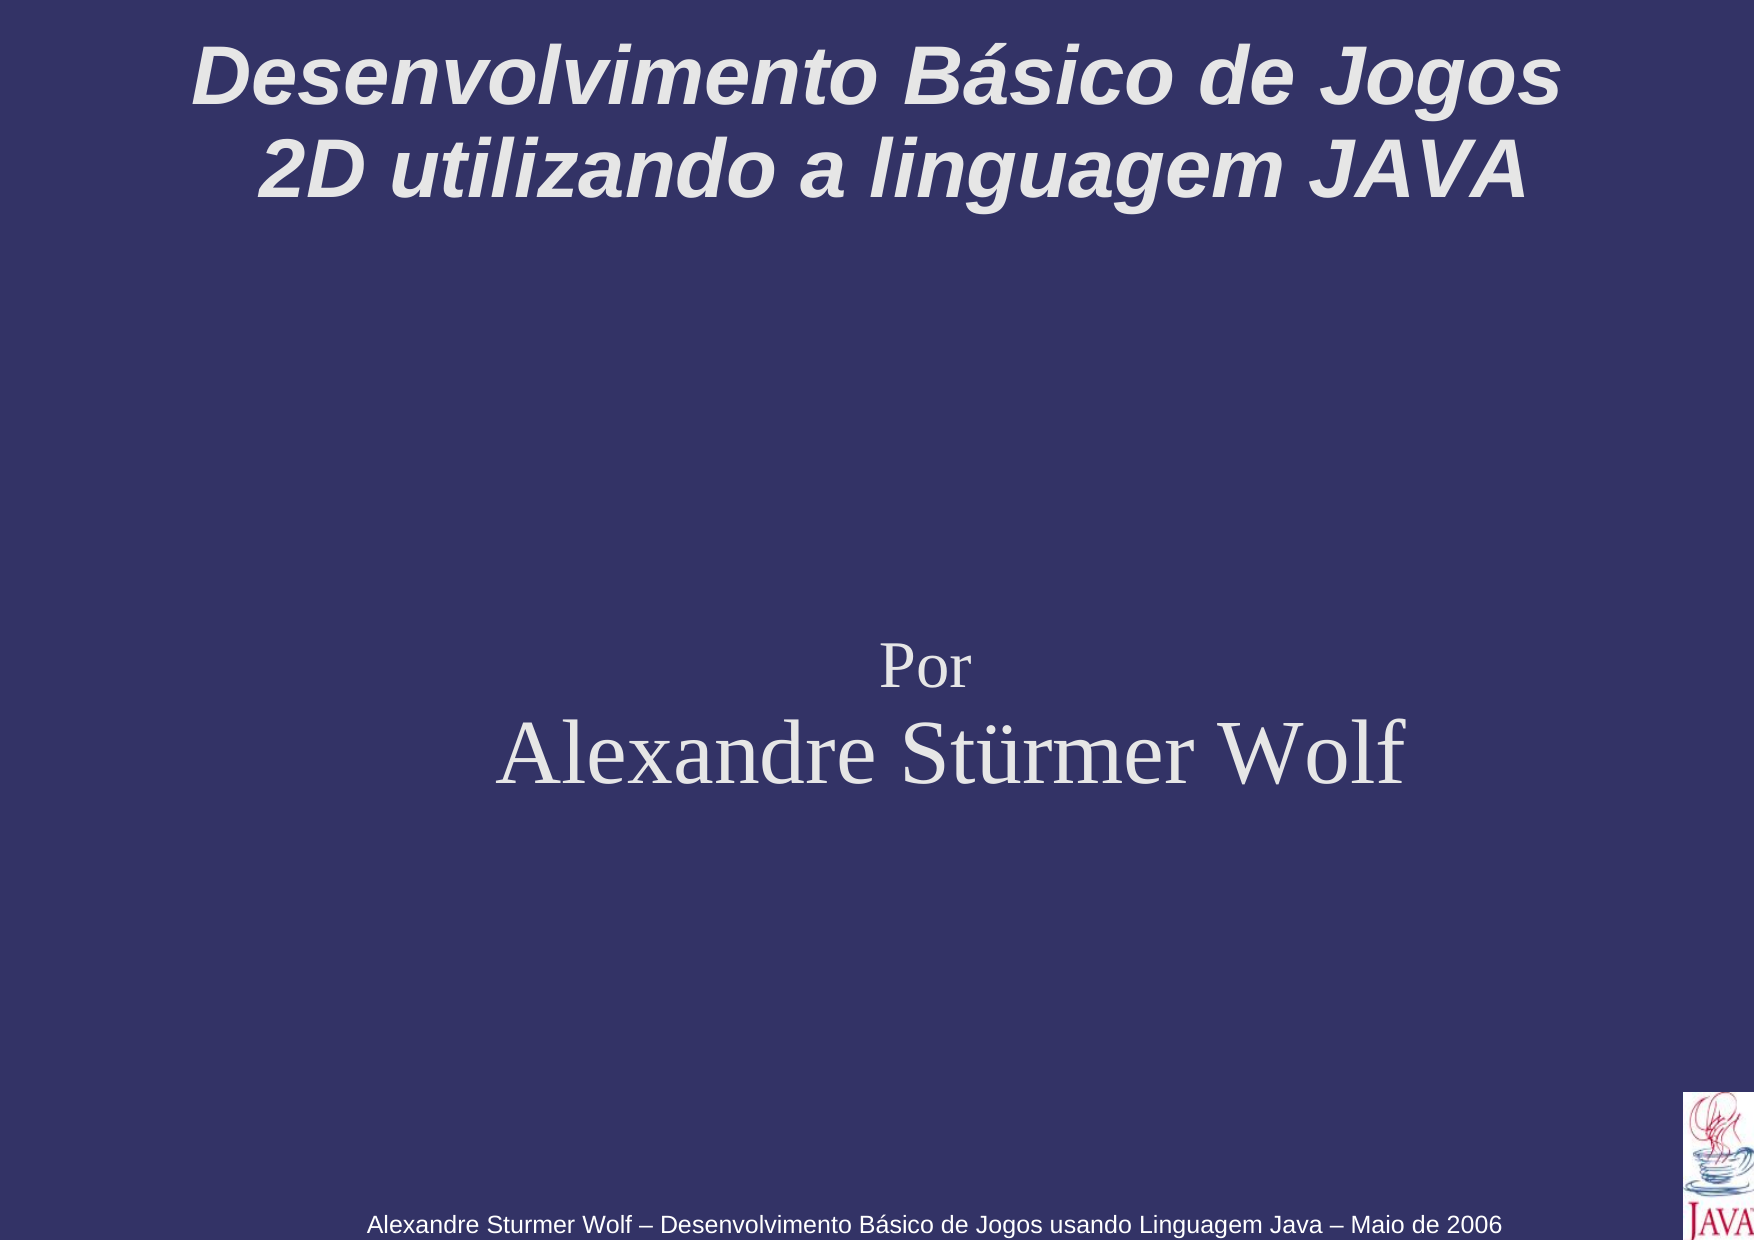

# Desenvolvimento Básico de Jogos 2D utilizando a linguagem JAVA
Por
Alexandre Stürmer Wolf